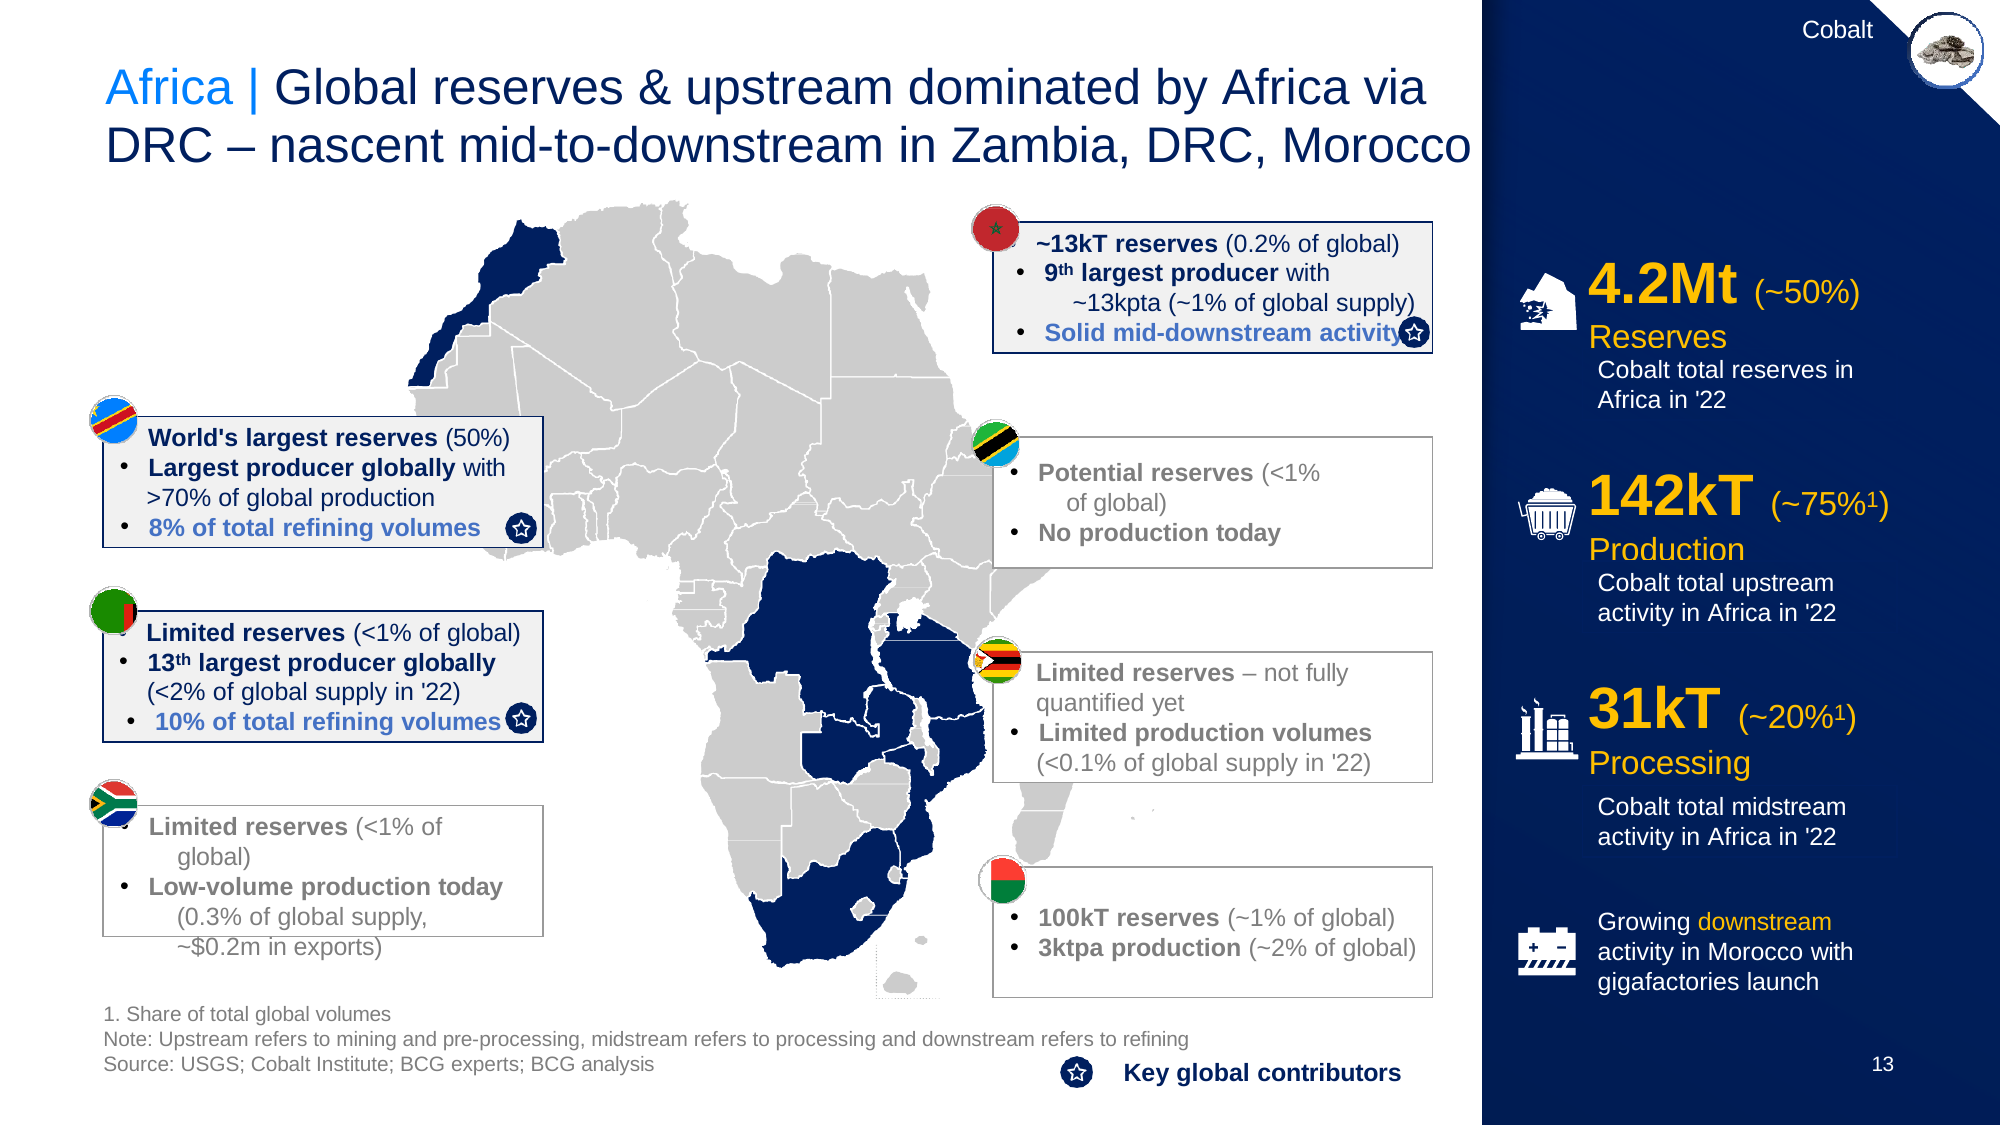

Cobalt
# Africa | Global reserves & upstream dominated by Africa via
DRC – nascent mid-to-downstream in Zambia, DRC, Morocco
~13kT reserves (0.2% of global)
9th largest producer with ~13kpta (~1% of global supply)
Solid mid-downstream activity
•
4.2Mt (~50%)
Reserves
Cobalt total reserves in Africa in '22
World's largest reserves (50%)
Largest producer globally with
>70% of global production
8% of total refining volumes
•
Potential reserves (<1% of global)
No production today
142kT (~75%1)
Production
Cobalt total upstream activity in Africa in '22
Limited reserves (<1% of global)
13th largest producer globally
(<2% of global supply in '22)
10% of total refining volumes
•
Limited reserves – not fully quantified yet
Limited production volumes
(<0.1% of global supply in '22)
•
31kT (~20%1)
Processing
Cobalt total midstream activity in Africa in '22
Limited reserves (<1% of global)
Low-volume production today (0.3% of global supply, ~$0.2m in exports)
100kT reserves (~1% of global)
3ktpa production (~2% of global)
Growing downstream activity in Morocco with gigafactories launch
1. Share of total global volumes
Note: Upstream refers to mining and pre-processing, midstream refers to processing and downstream refers to refining
13
Source: USGS; Cobalt Institute; BCG experts; BCG analysis
Key global contributors